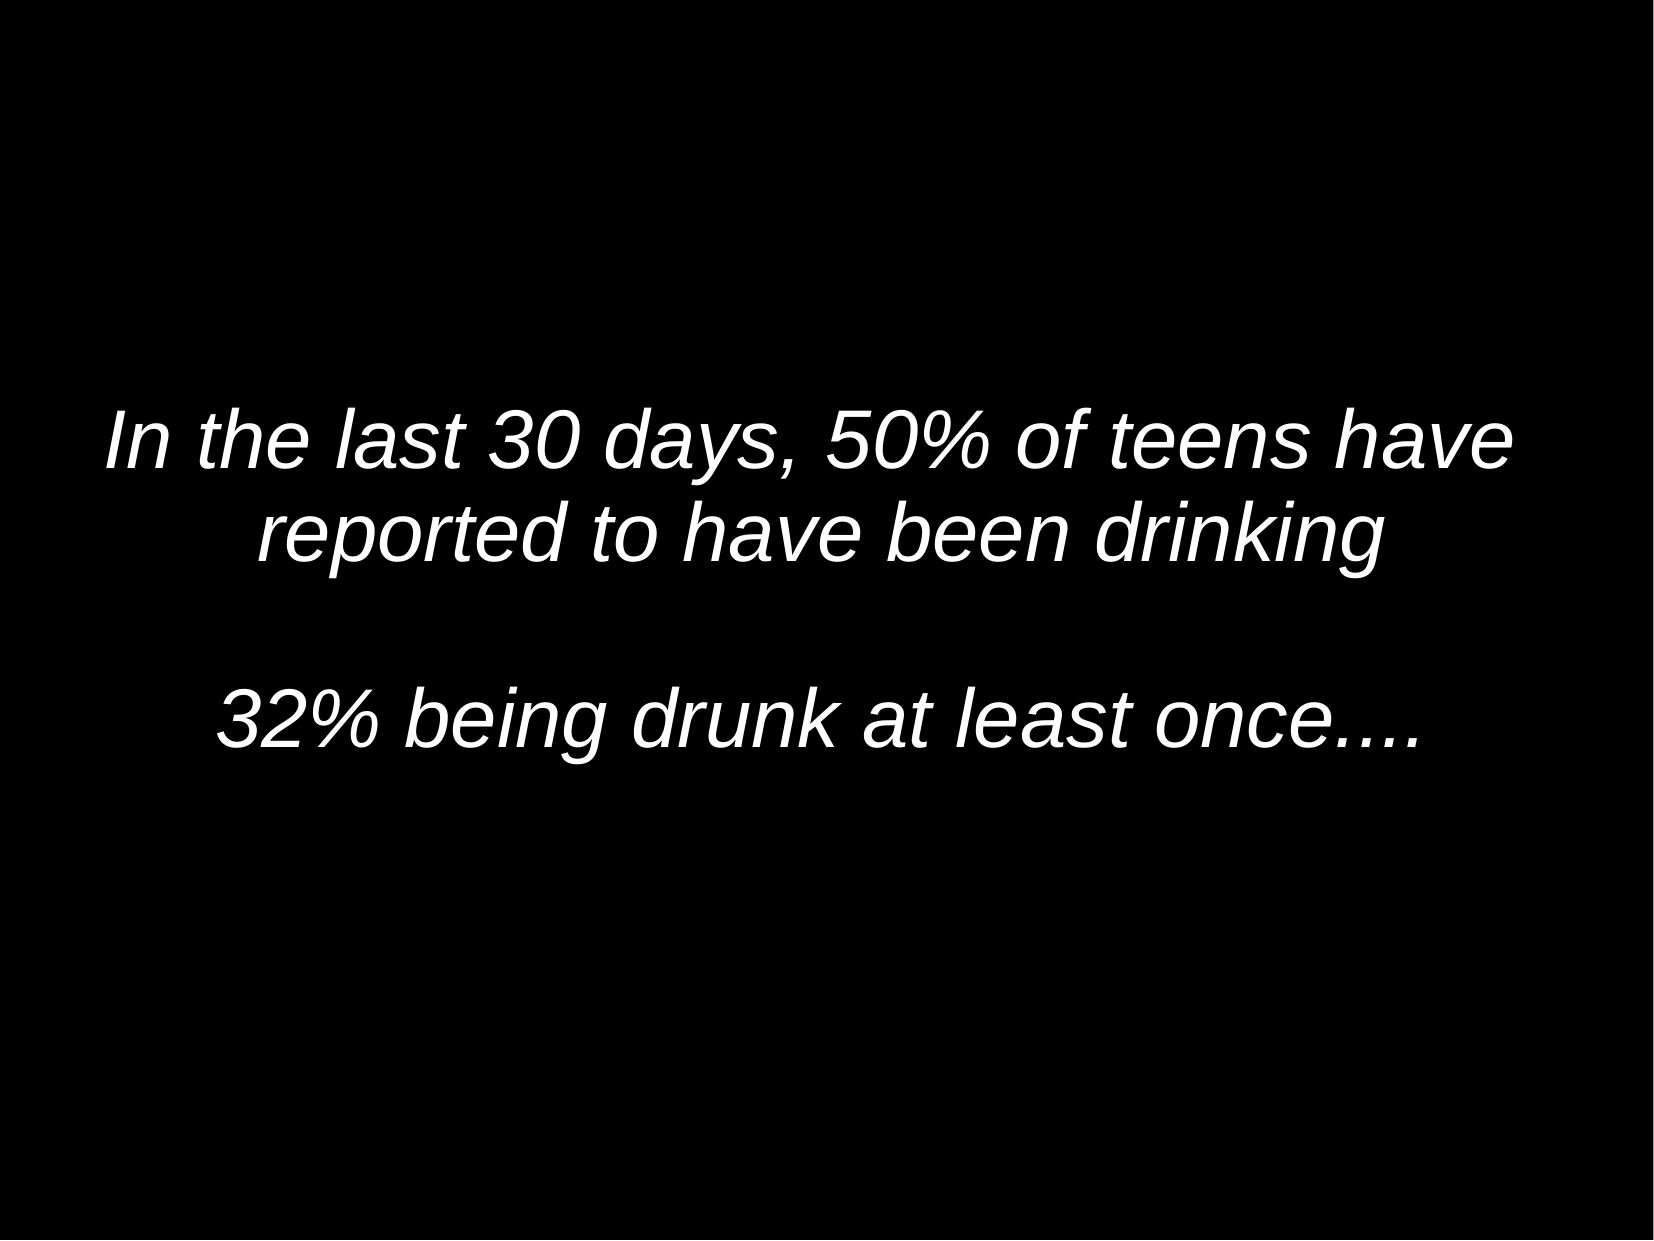

# In the last 30 days, 50% of teens have
reported to have been drinking
32% being drunk at least once....